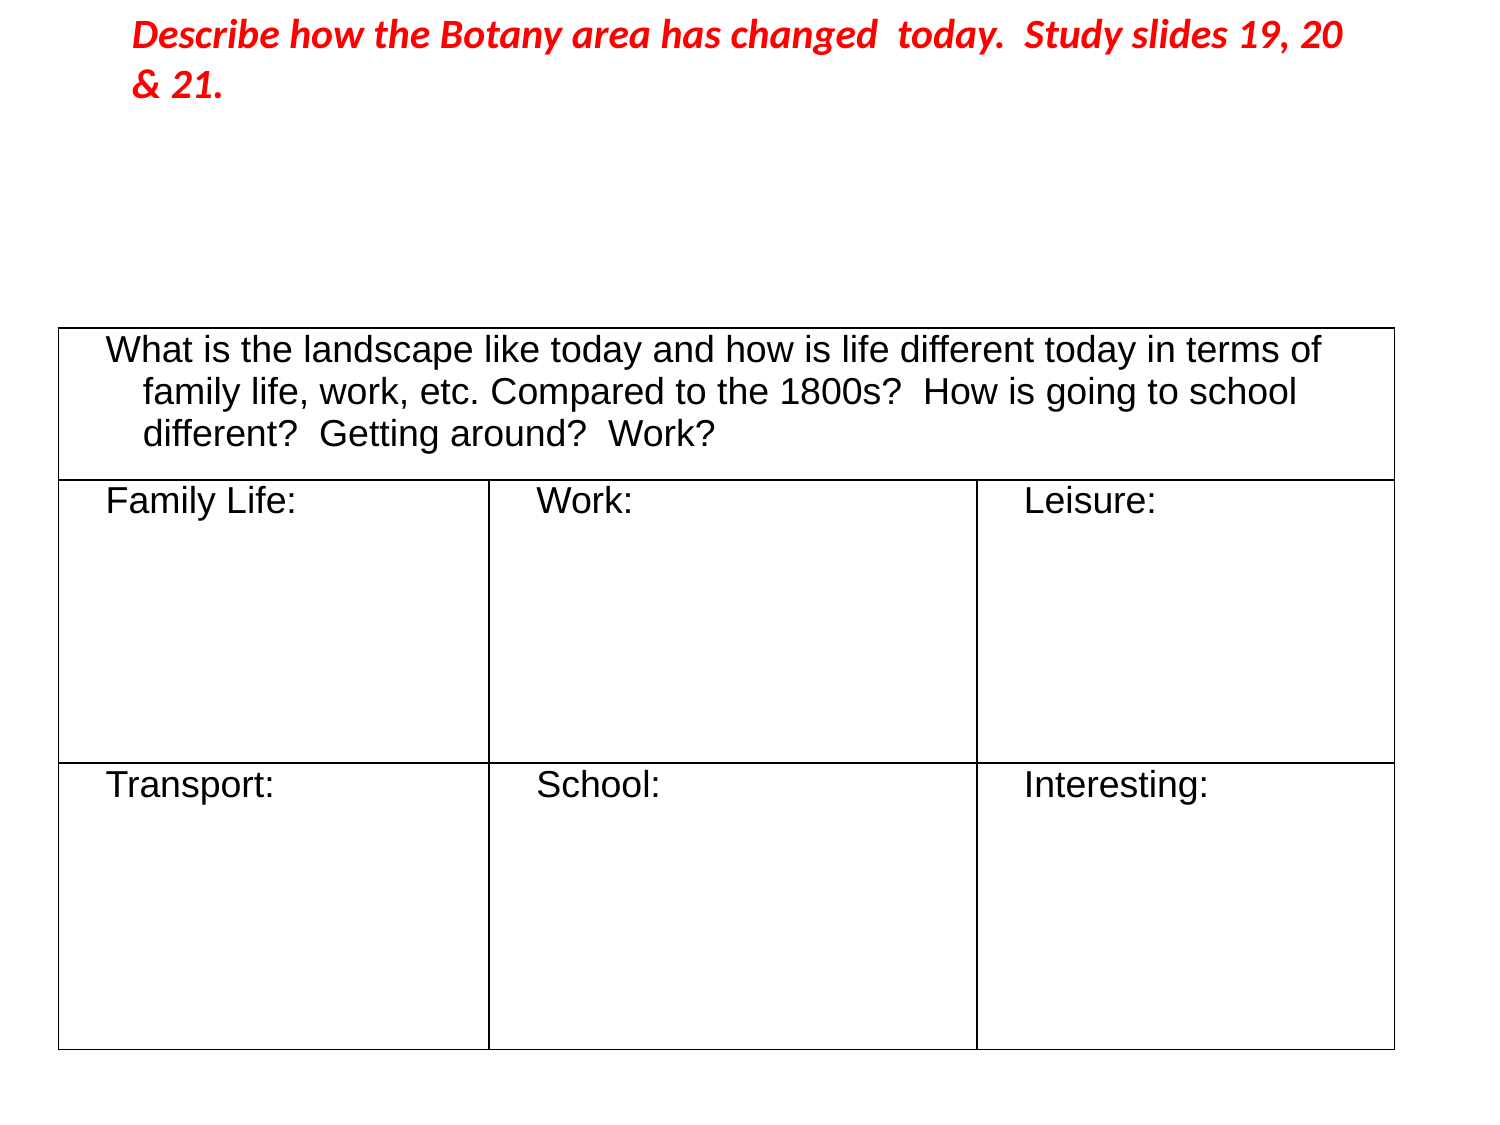

Describe how the Botany area has changed today. Study slides 19, 20 & 21.
| What is the landscape like today and how is life different today in terms of family life, work, etc. Compared to the 1800s? How is going to school different? Getting around? Work? | | |
| --- | --- | --- |
| Family Life: | Work: | Leisure: |
| Transport: | School: | Interesting: |